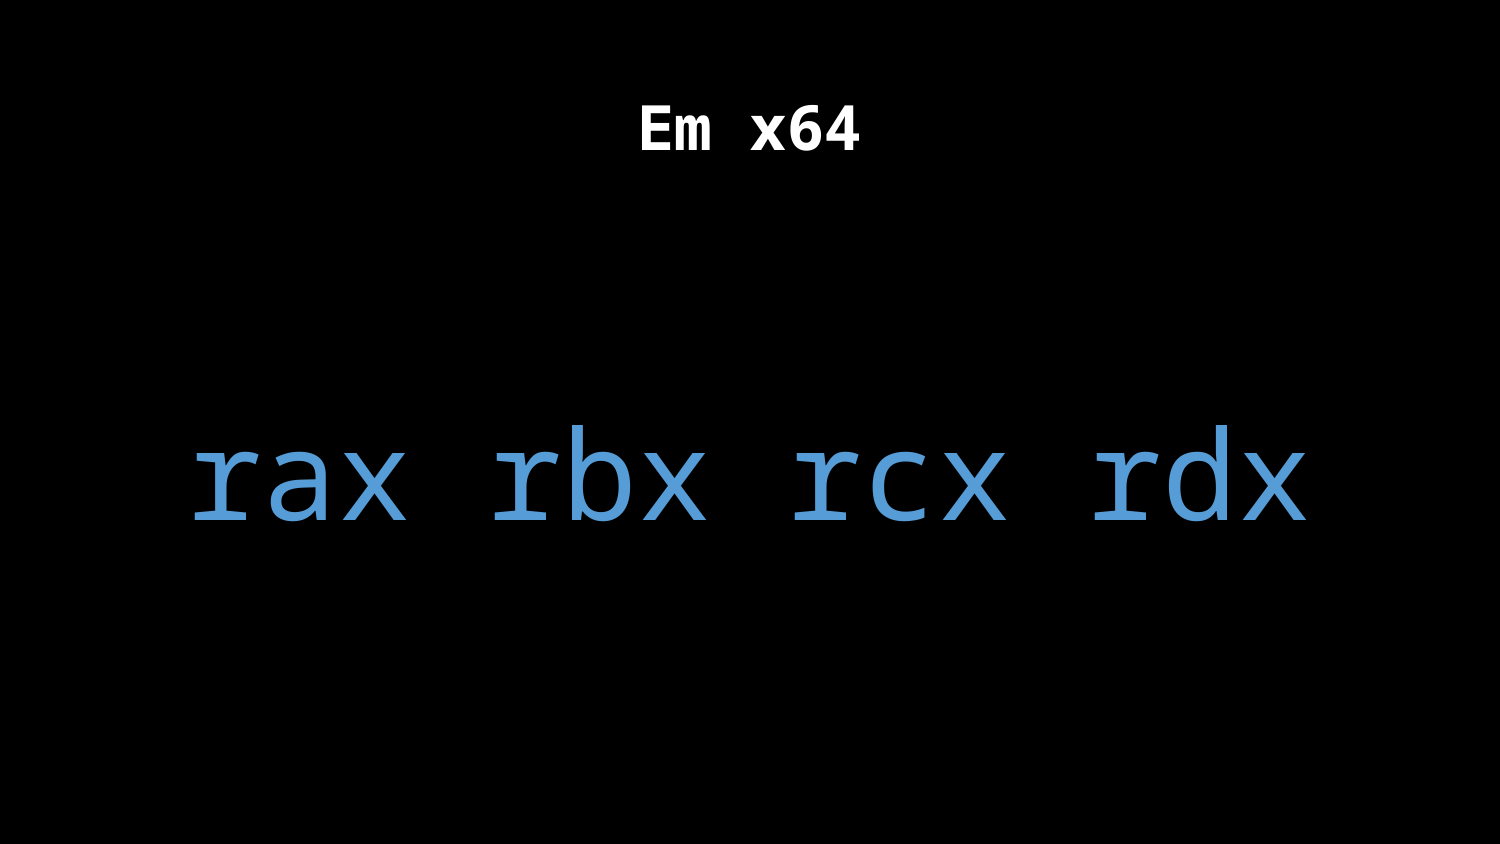

# Em x64
rax rbx rcx rdx